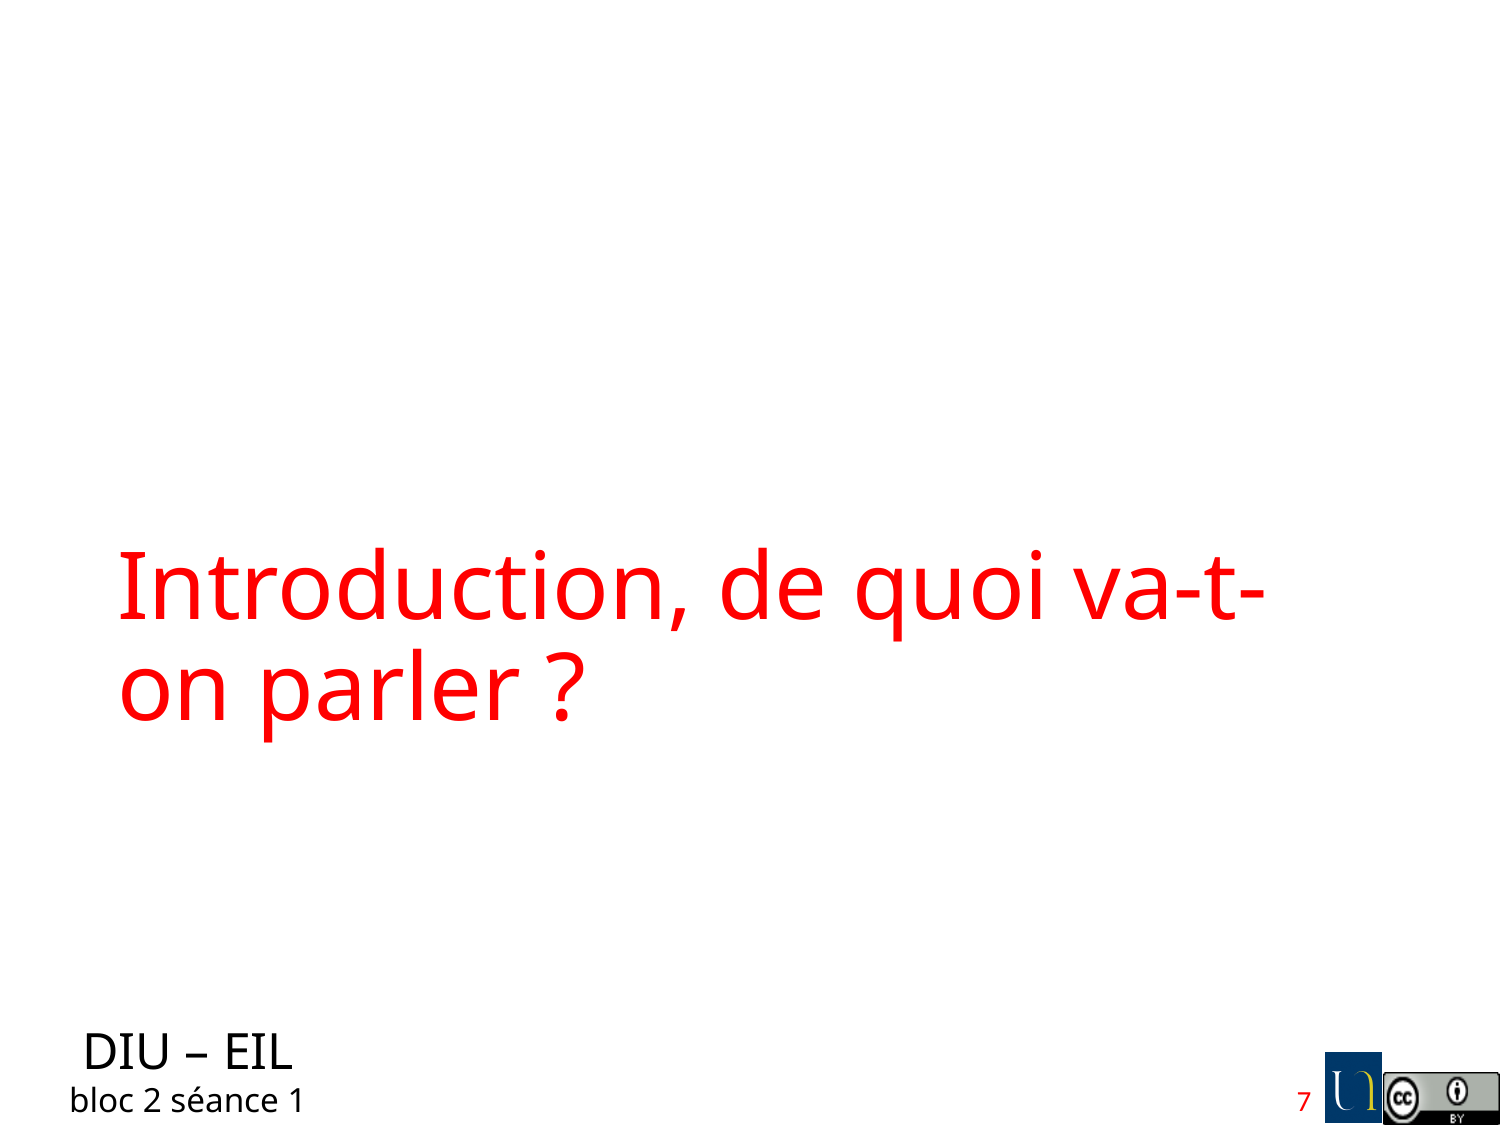

# Introduction, de quoi va-t-on parler ?